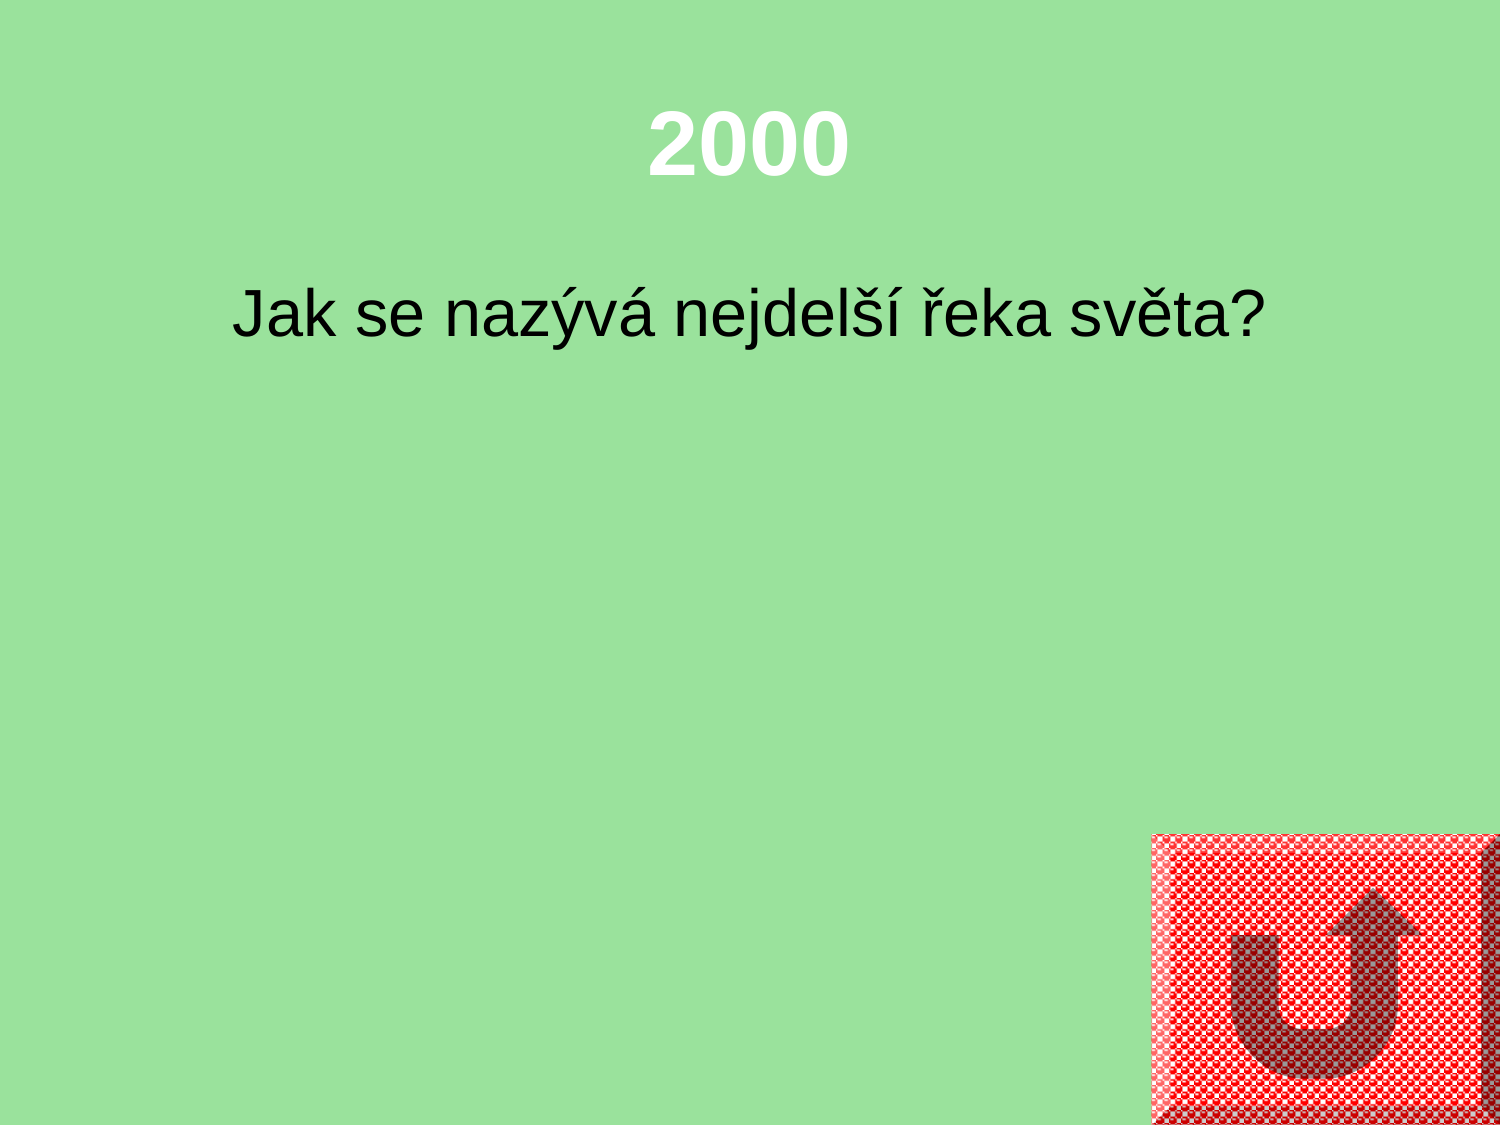

# 2000
Jak se nazývá nejdelší řeka světa?